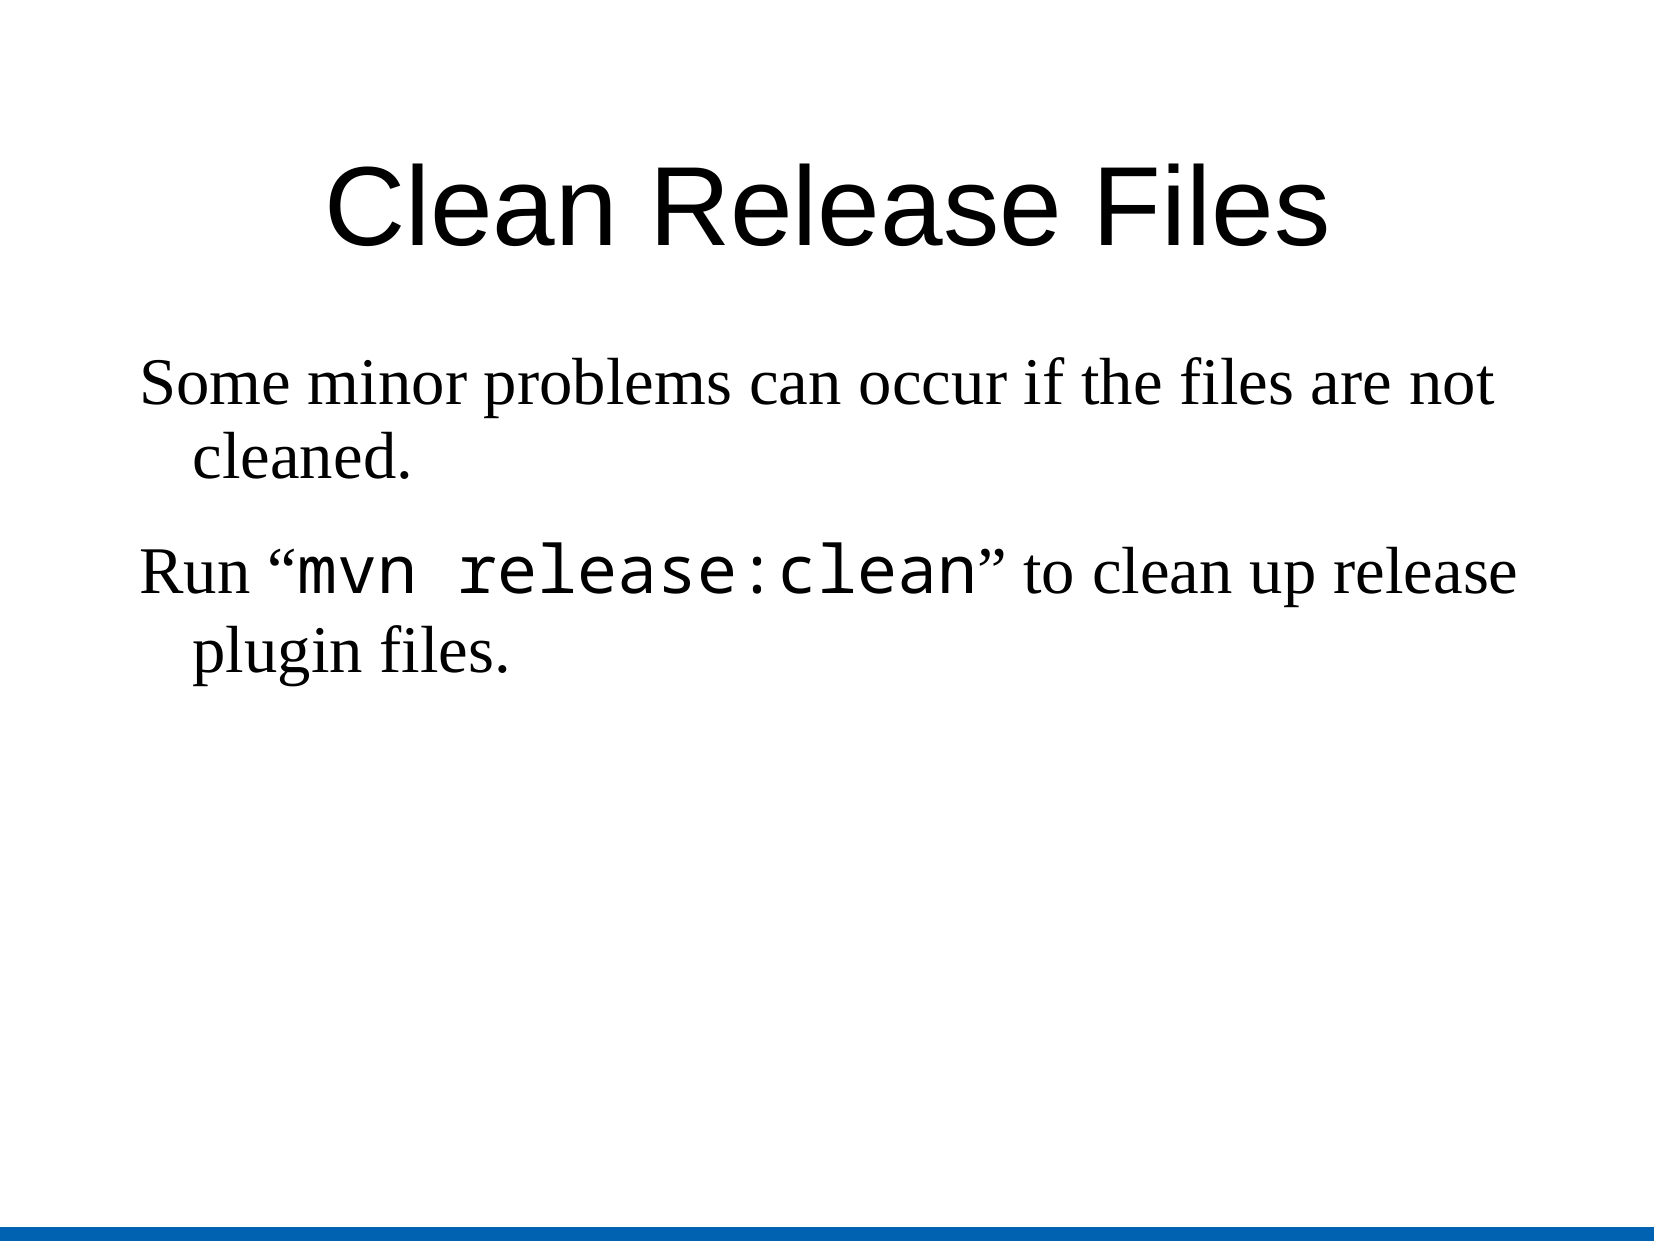

# Clean Release Files
Some minor problems can occur if the files are not cleaned.
Run “mvn release:clean” to clean up release plugin files.